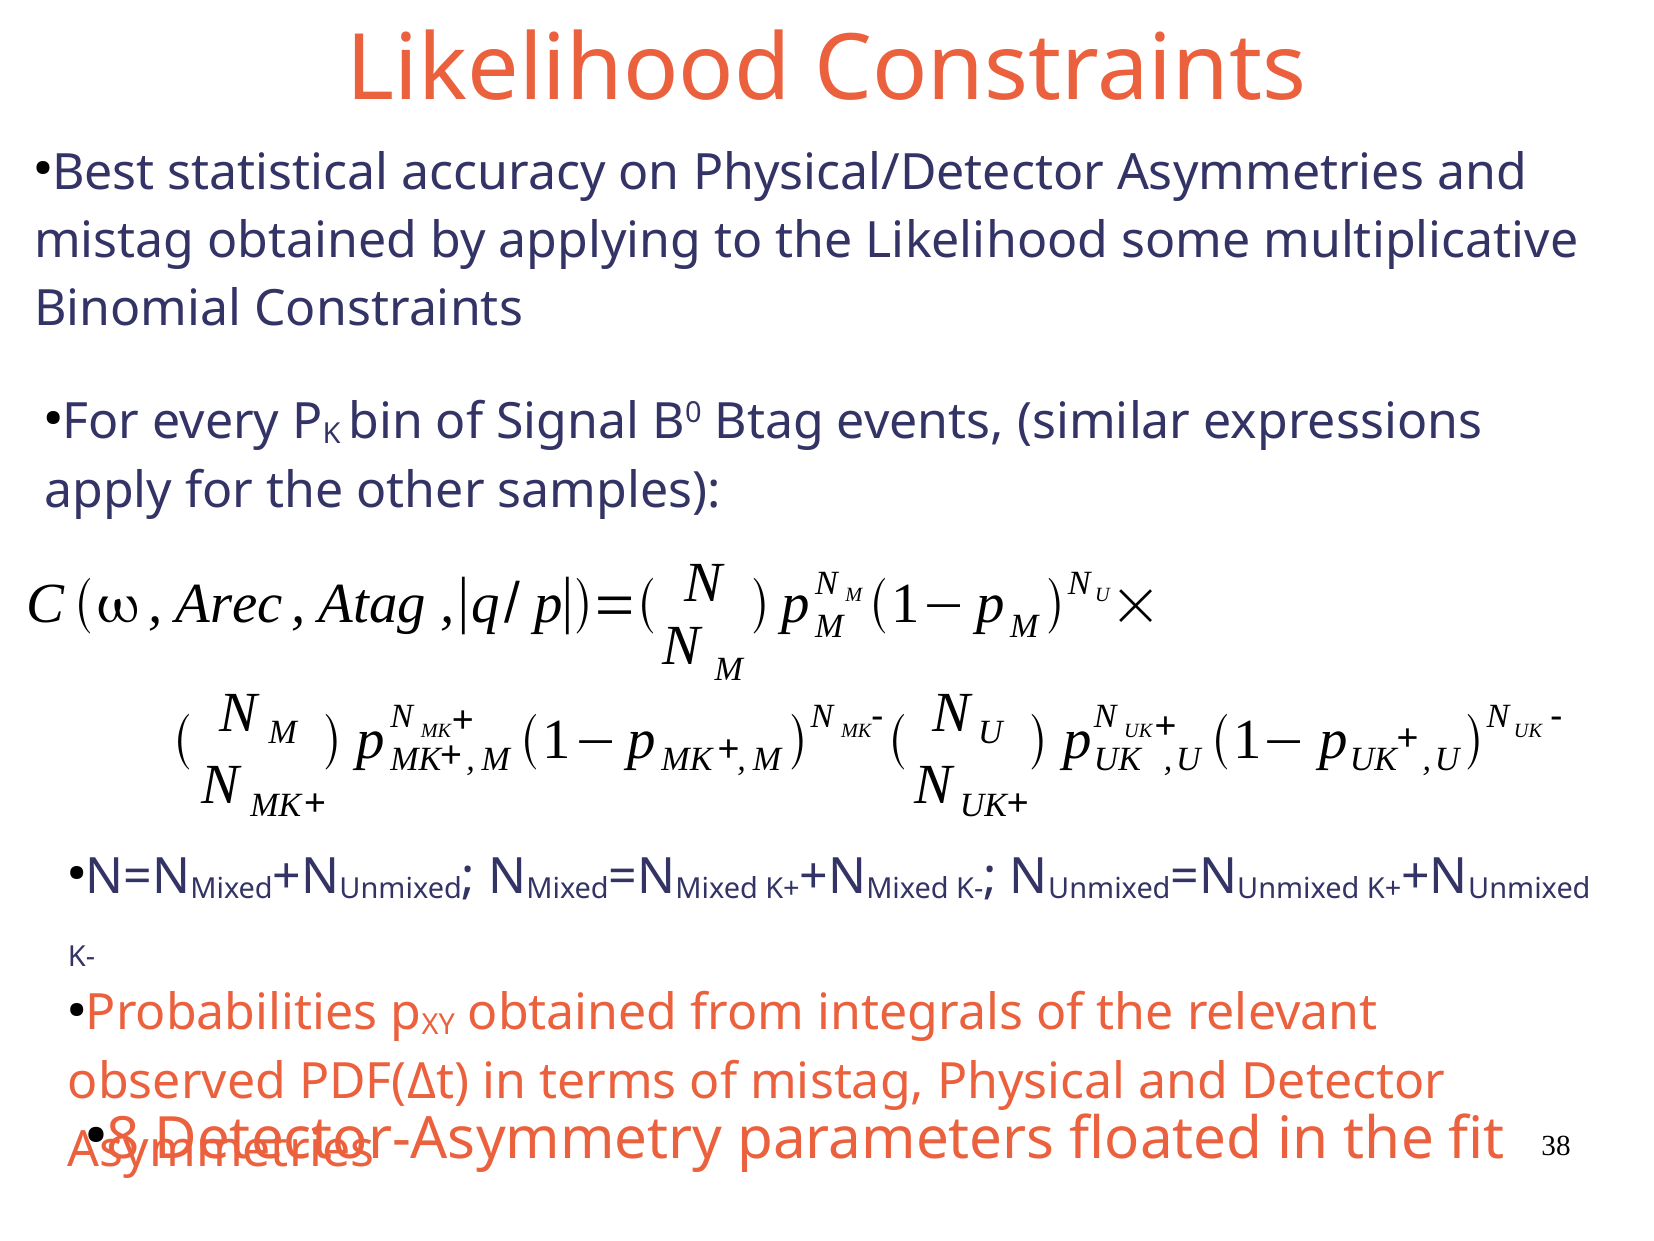

# Likelihood Constraints
Best statistical accuracy on Physical/Detector Asymmetries and mistag obtained by applying to the Likelihood some multiplicative Binomial Constraints
For every PK bin of Signal B0 Btag events, (similar expressions apply for the other samples):
-
-
+
+
+
+
+
+
+
N=NMixed+NUnmixed; NMixed=NMixed K++NMixed K-; NUnmixed=NUnmixed K++NUnmixed K-
Probabilities pXY obtained from integrals of the relevant observed PDF(Δt) in terms of mistag, Physical and Detector Asymmetries
8 Detector-Asymmetry parameters floated in the fit
38